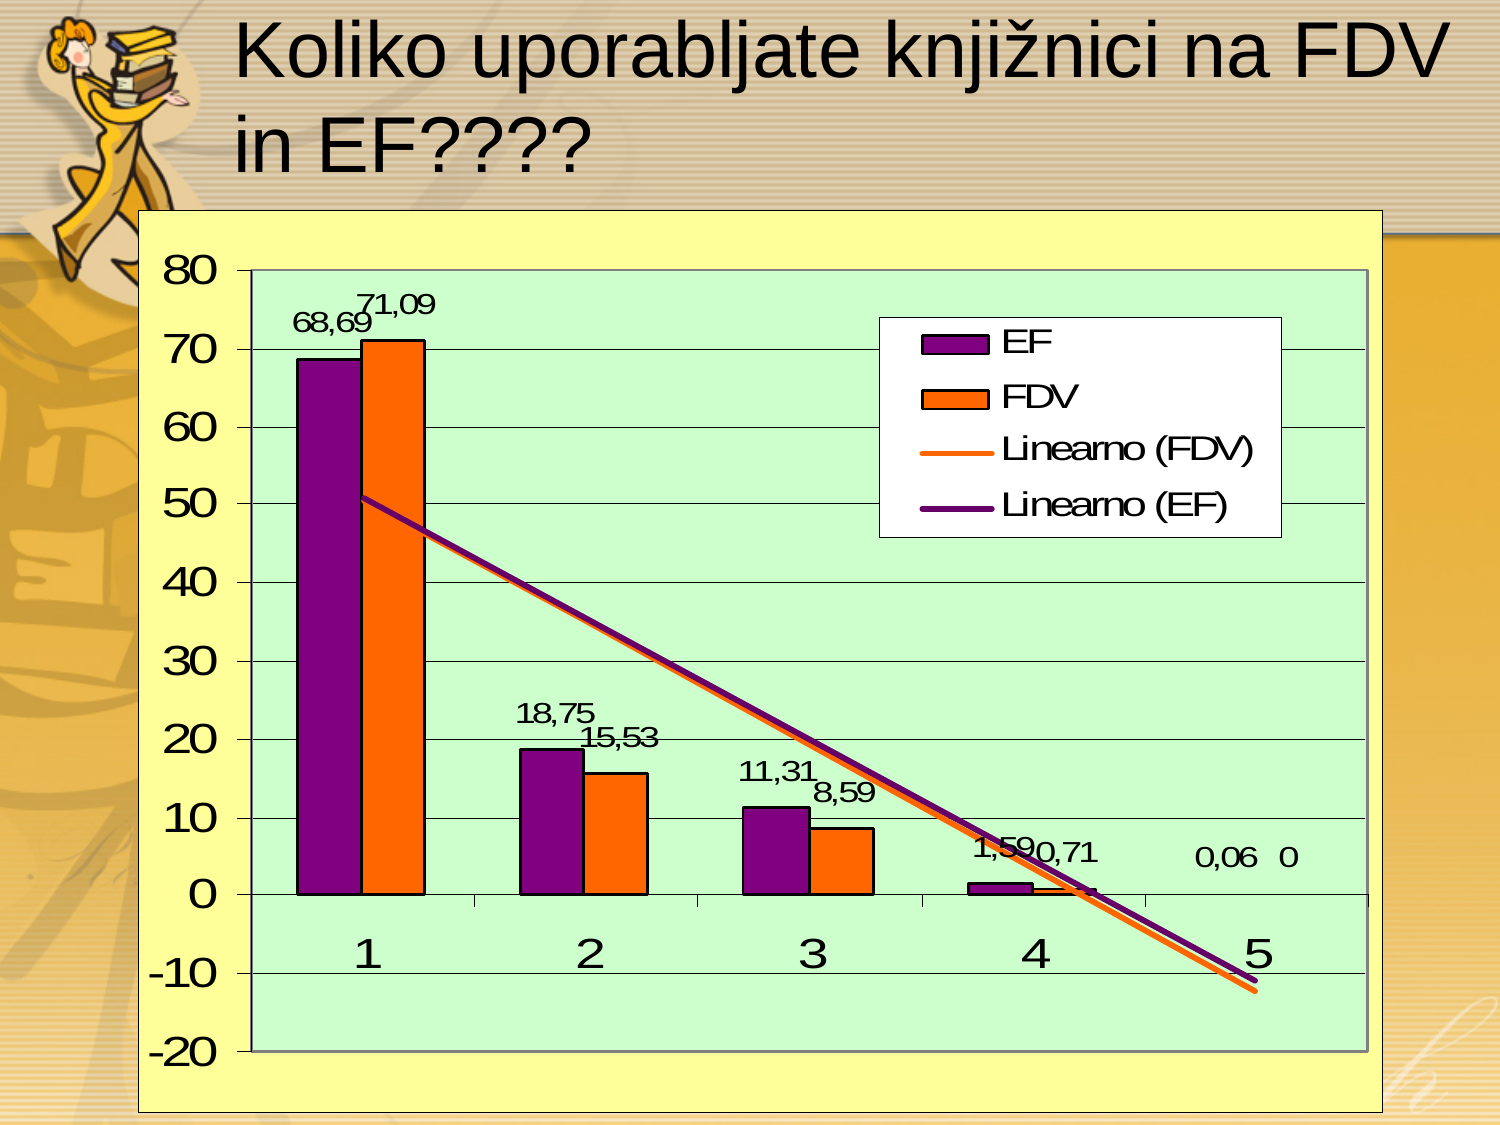

# Koliko uporabljate knjižnici na FDV in EF????